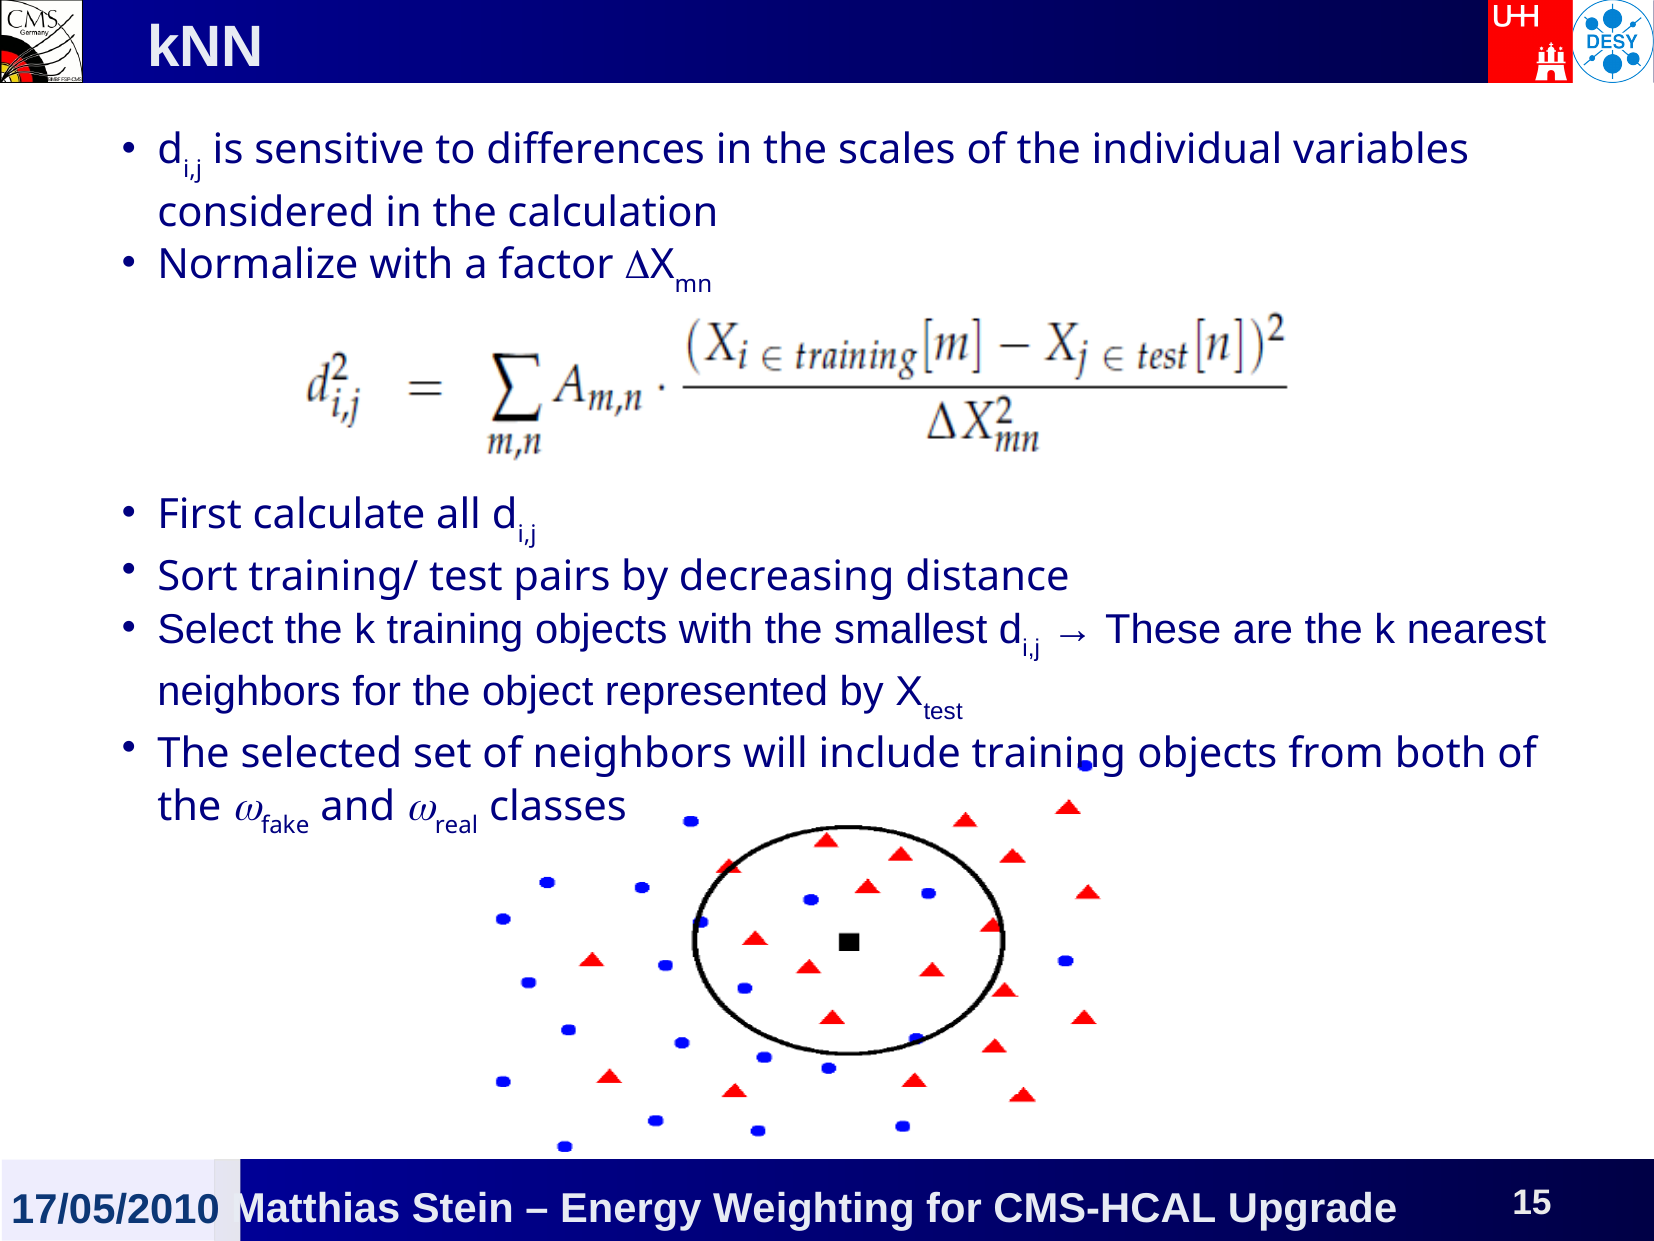

# kNN
di,j is sensitive to differences in the scales of the individual variables considered in the calculation
Normalize with a factor Xmn
First calculate all di,j
Sort training/ test pairs by decreasing distance
Select the k training objects with the smallest di,j → These are the k nearest neighbors for the object represented by Xtest
The selected set of neighbors will include training objects from both of the fake and real classes